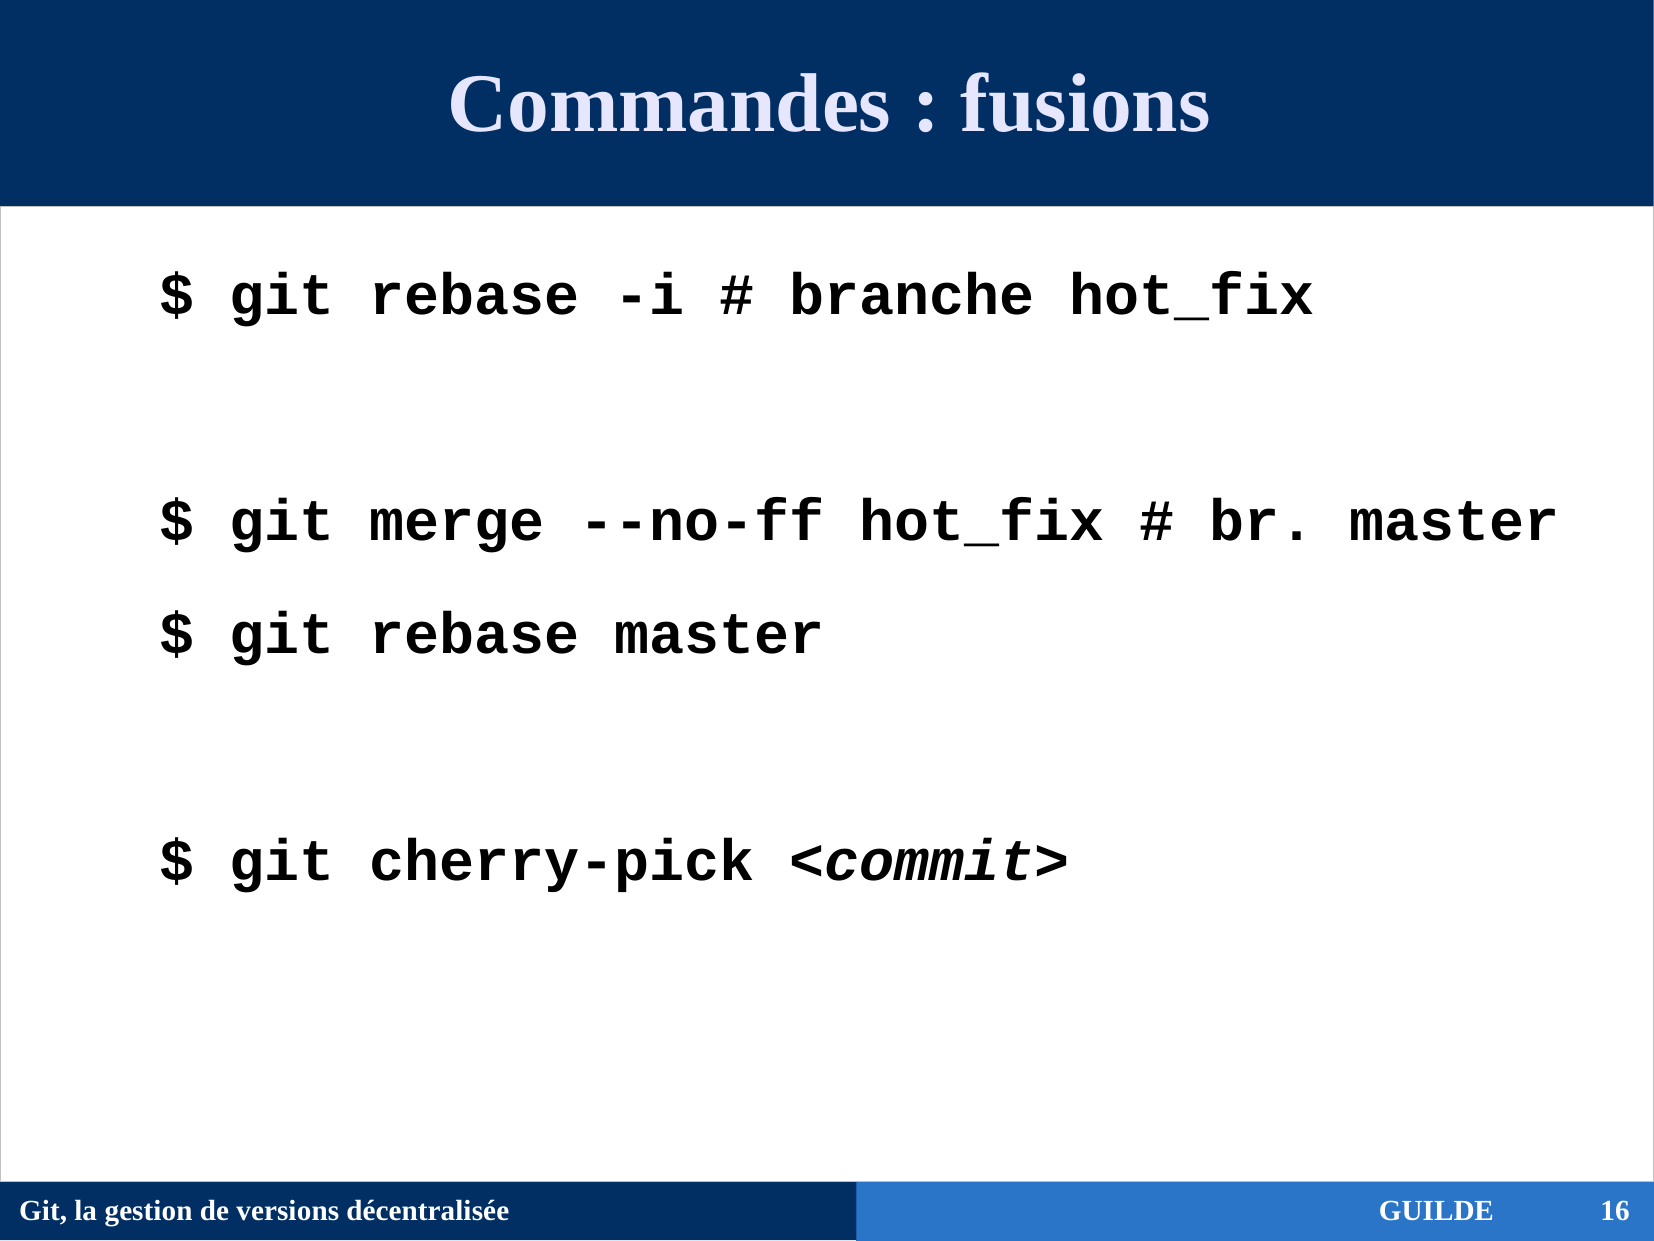

# Commandes : fusions
$ git rebase -i # branche hot_fix
$ git merge --no-ff hot_fix # br. master
$ git rebase master
$ git cherry-pick <commit>
16